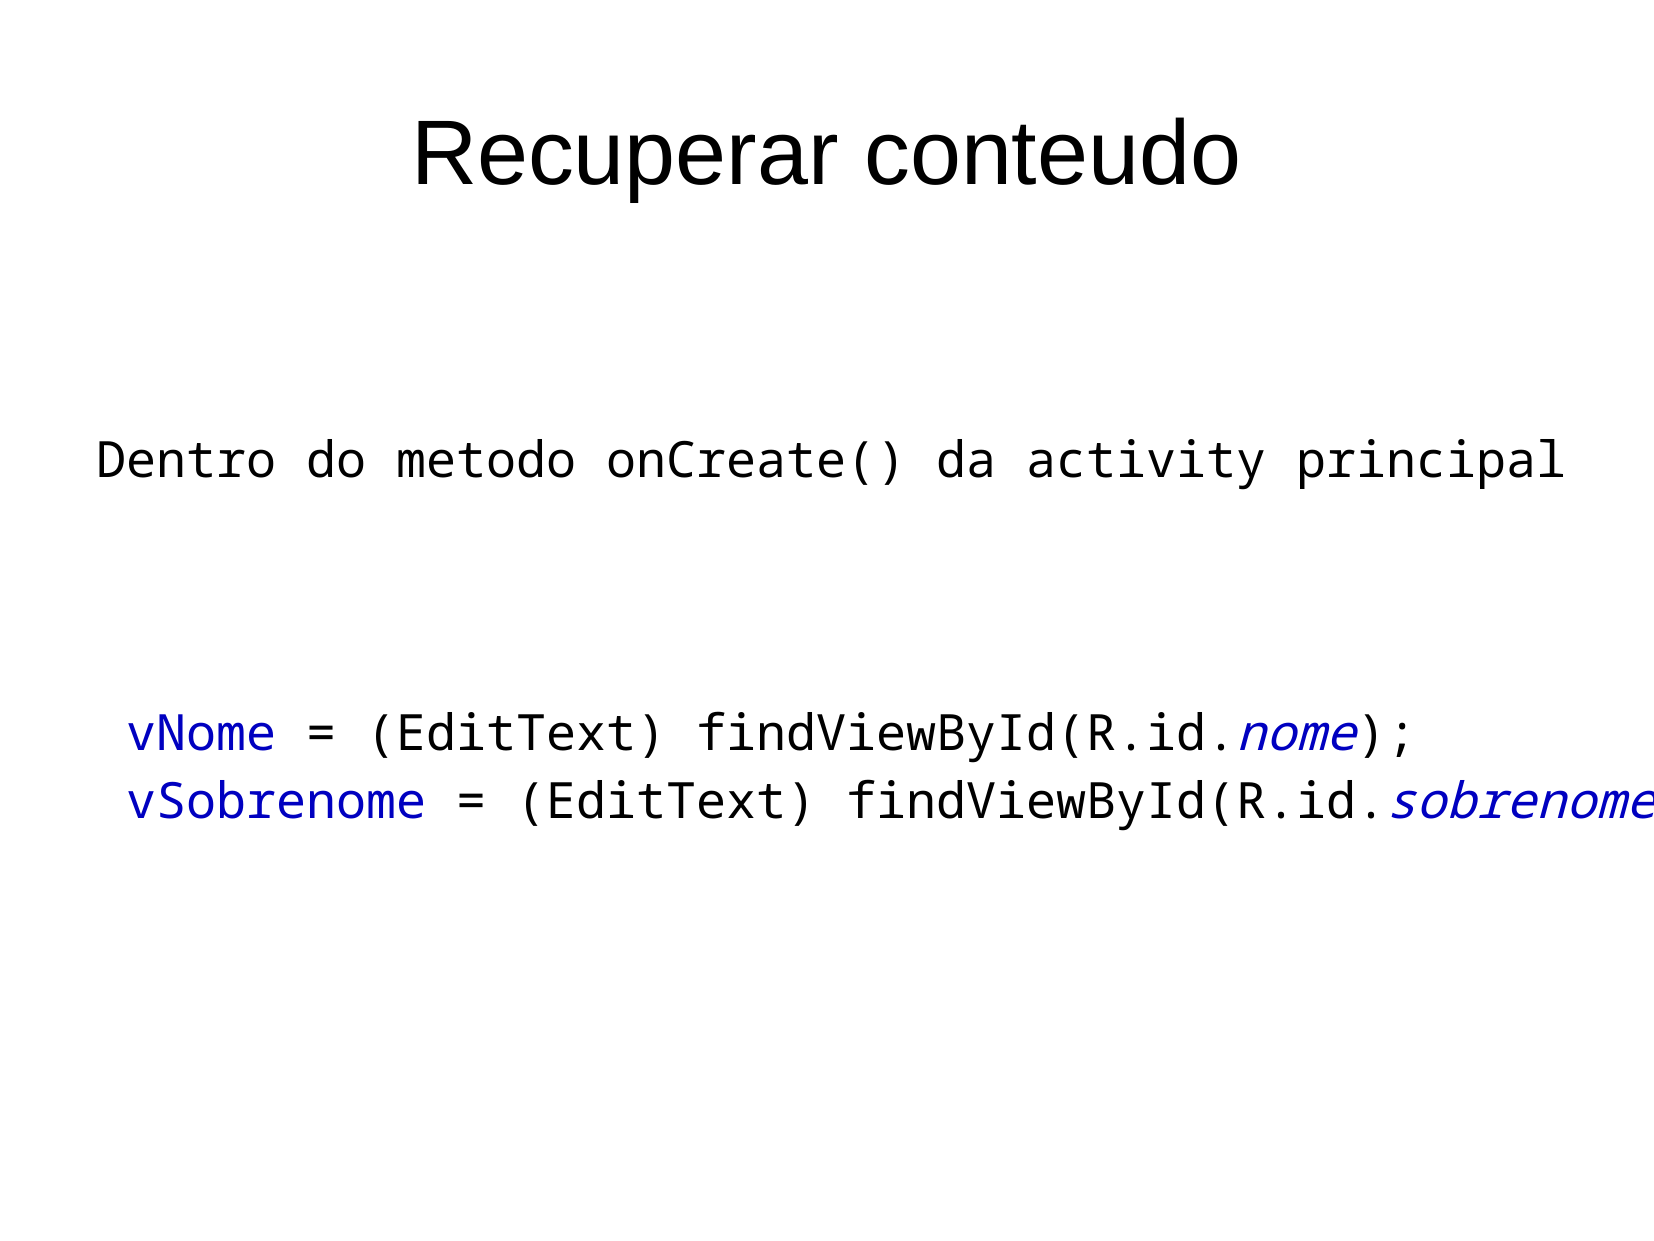

# Recuperar conteudo
Dentro do metodo onCreate() da activity principal
 vNome = (EditText) findViewById(R.id.nome);
 vSobrenome = (EditText) findViewById(R.id.sobrenome);